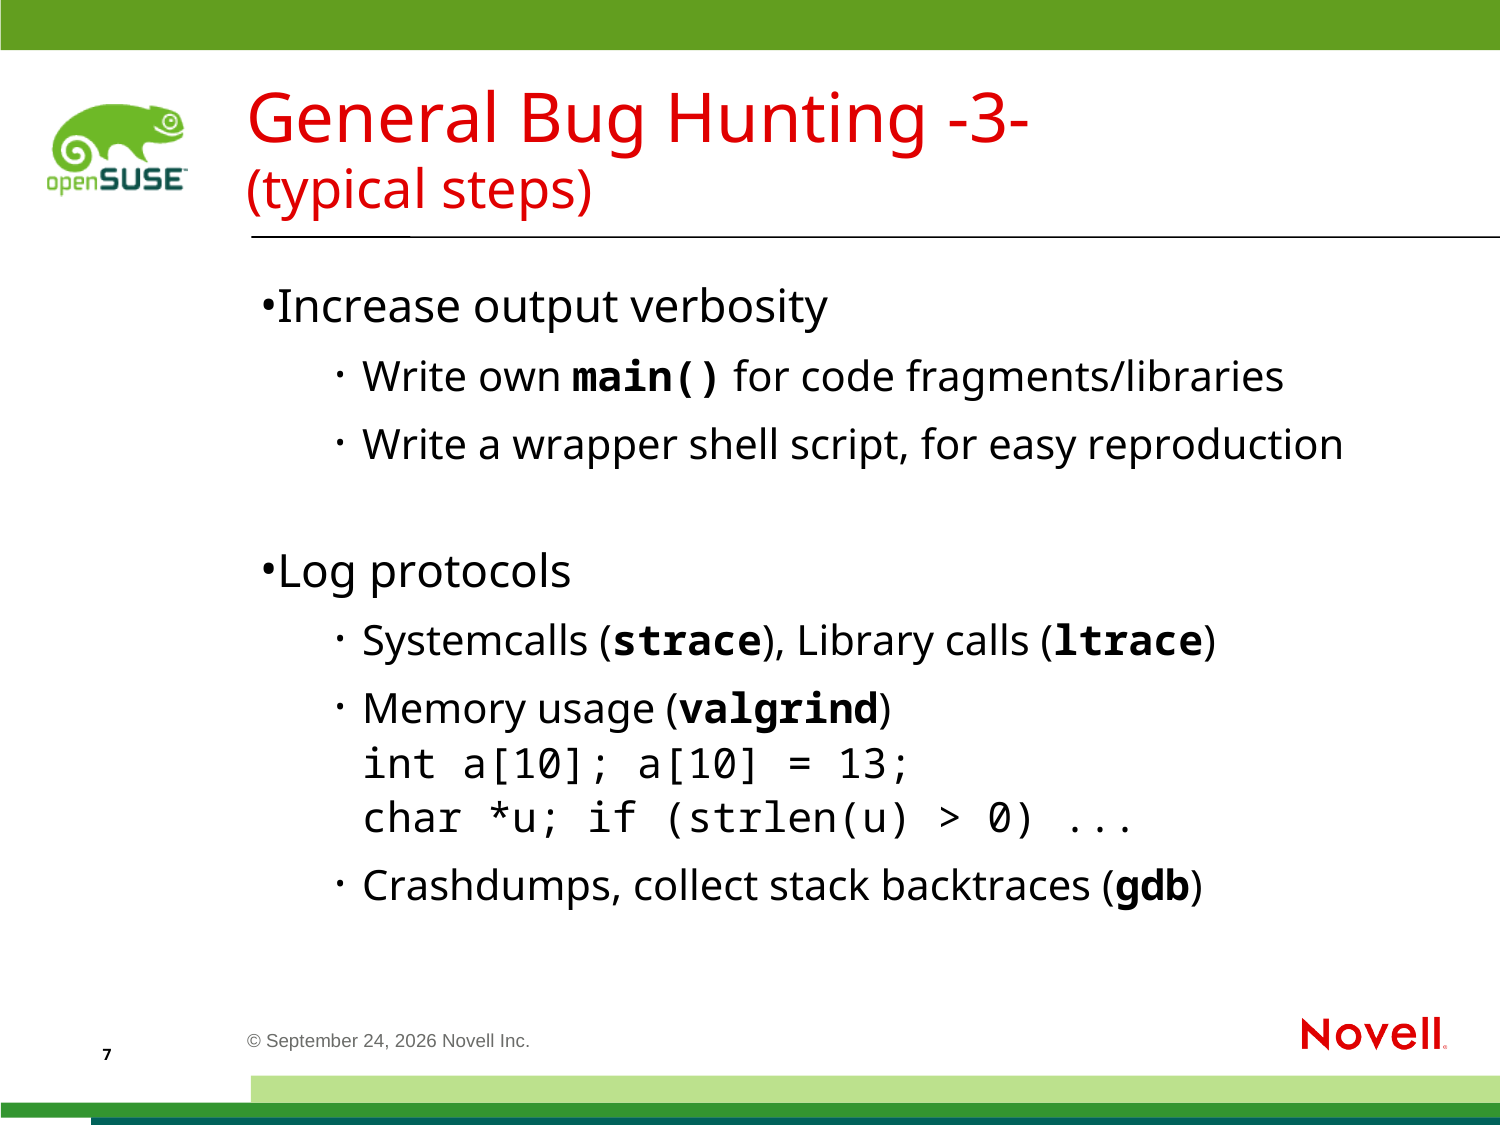

# General Bug Hunting -3- (typical steps)
Increase output verbosity
Write own main() for code fragments/libraries
Write a wrapper shell script, for easy reproduction
Log protocols
Systemcalls (strace), Library calls (ltrace)
Memory usage (valgrind)
int a[10]; a[10] = 13;
char *u; if (strlen(u) > 0) ...
Crashdumps, collect stack backtraces (gdb)